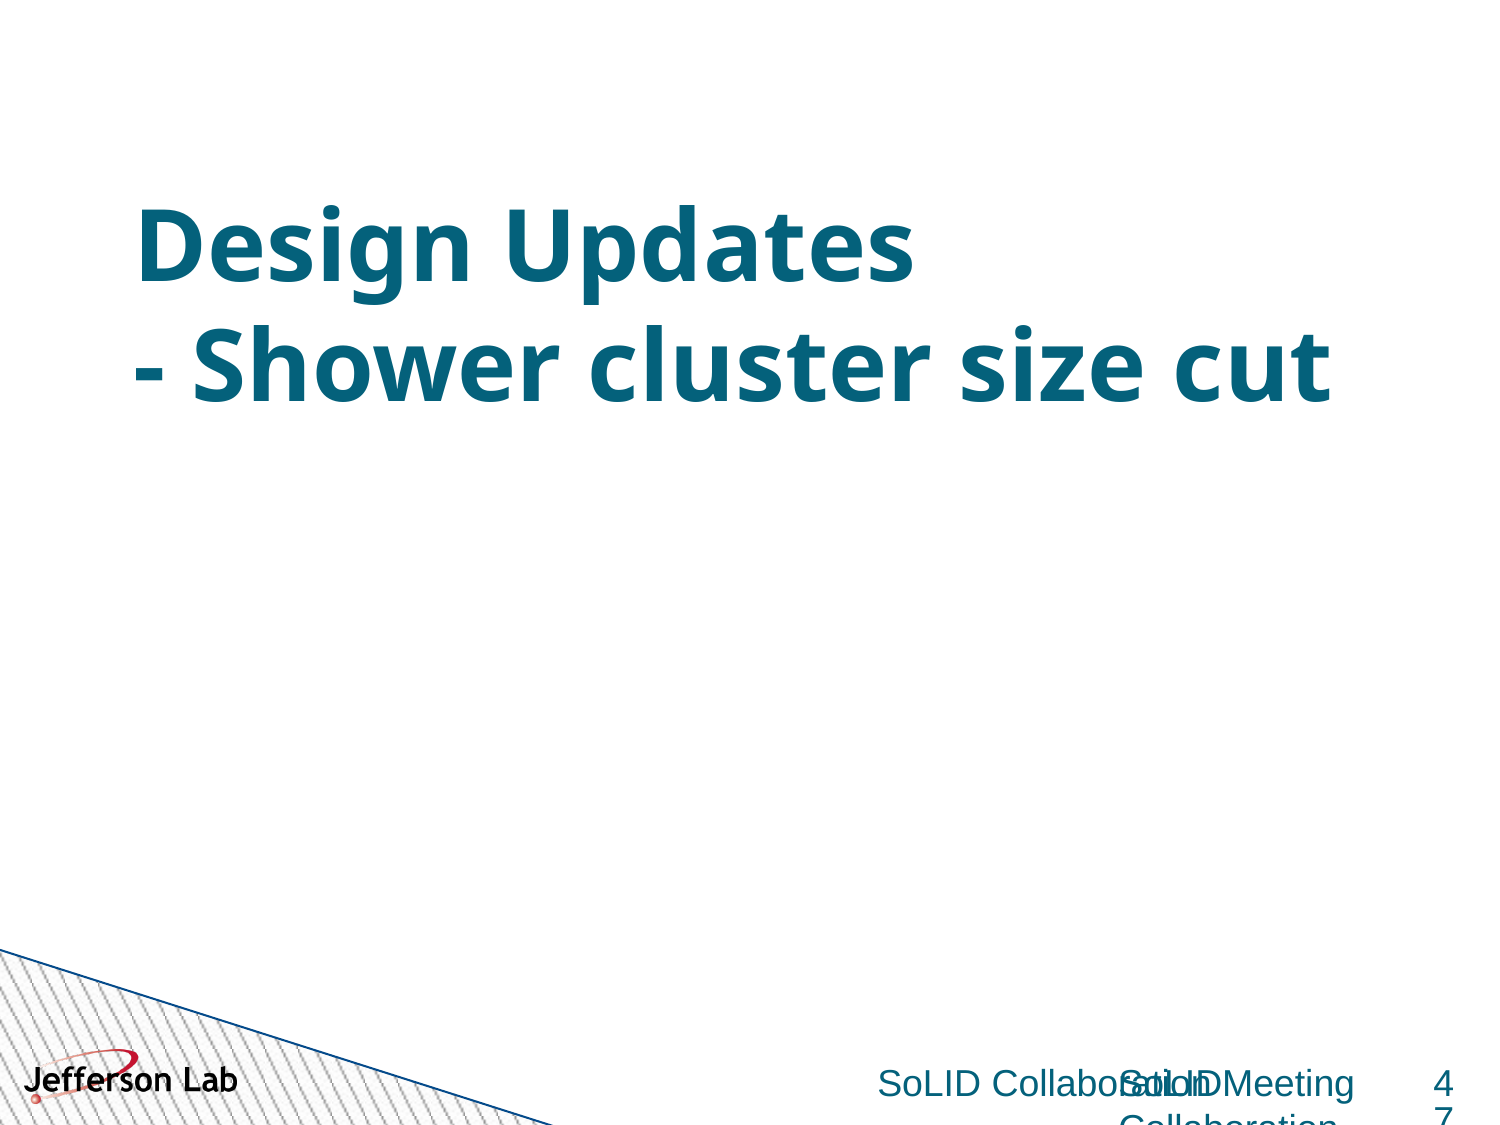

Design Updates
- Shower cluster size cut
SoLID Collaboration Meeting